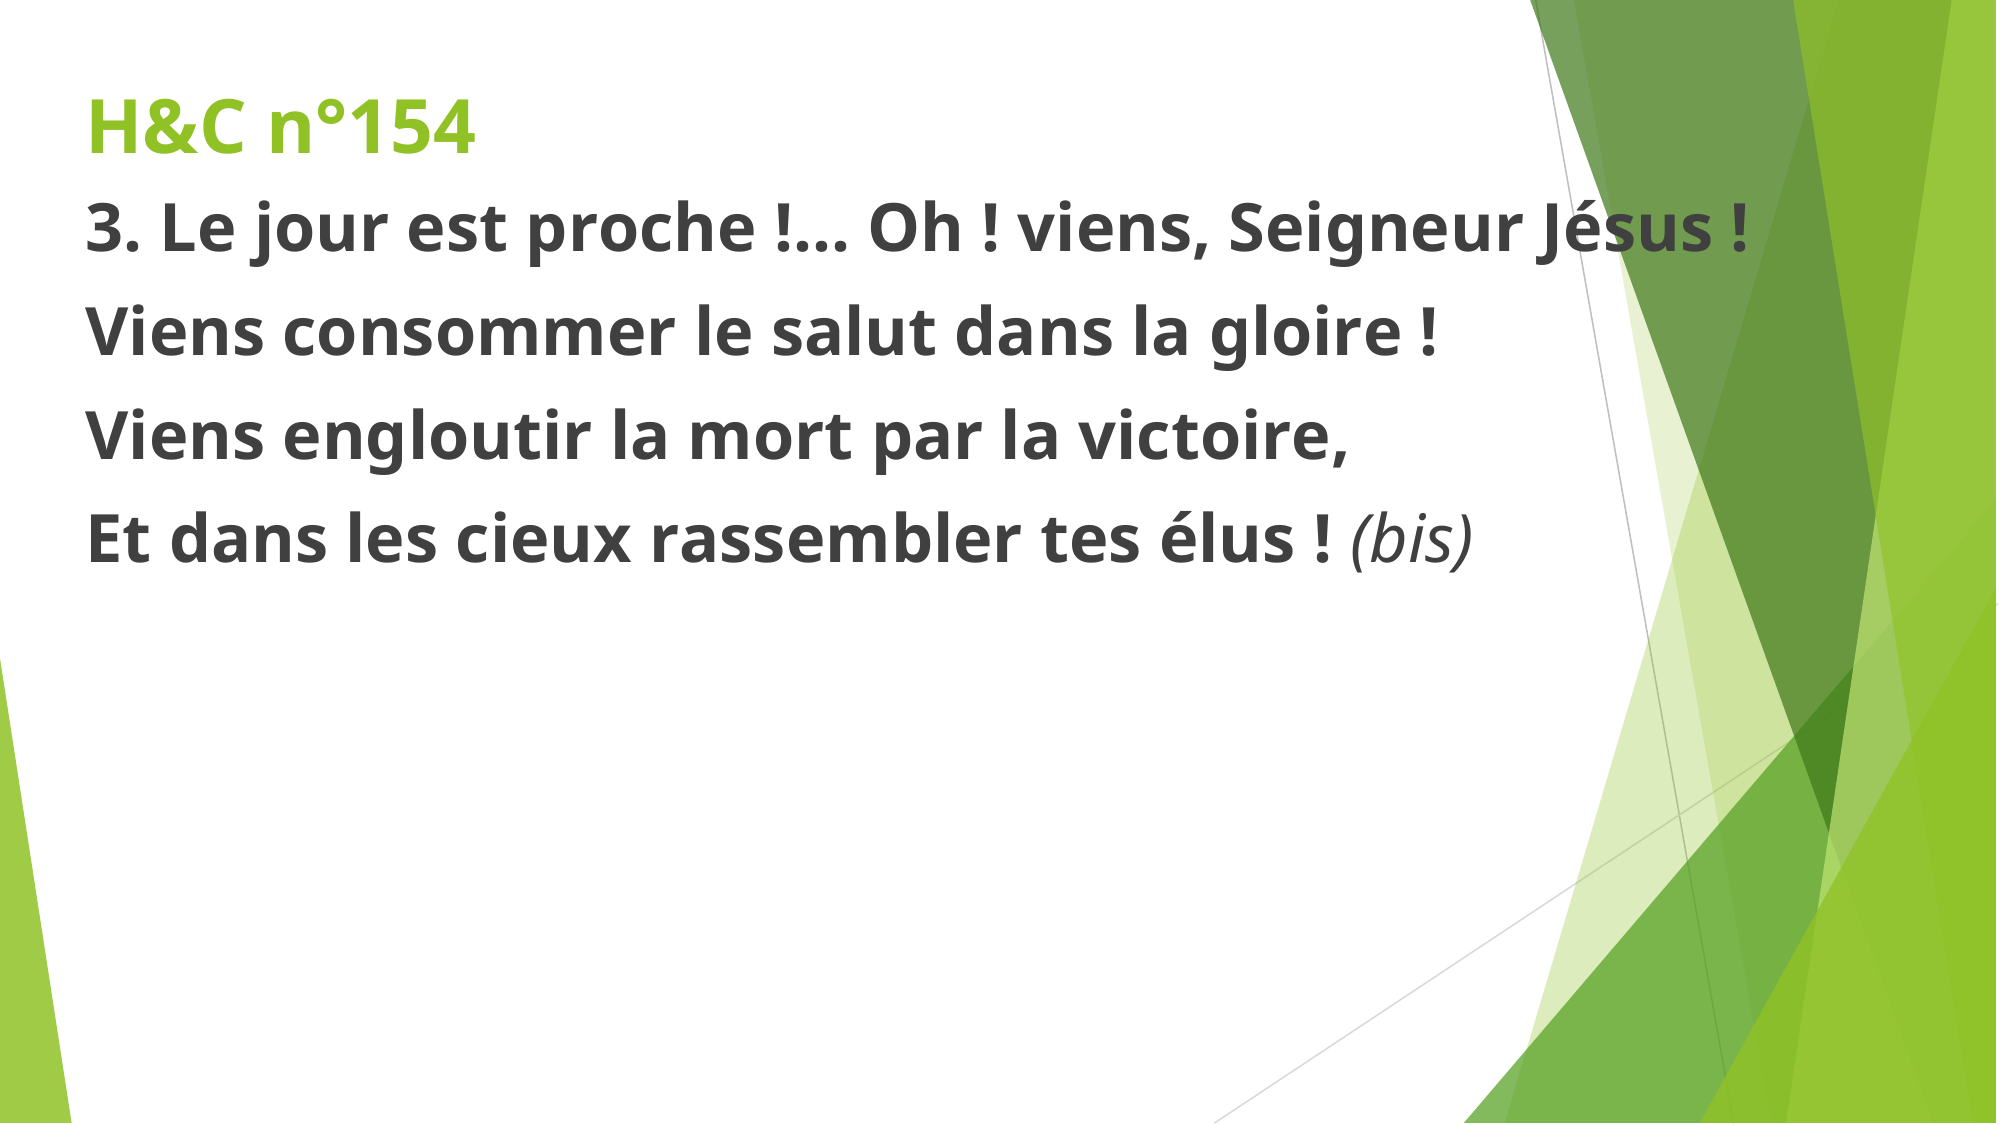

H&C n°154
3. Le jour est proche !... Oh ! viens, Seigneur Jésus !
Viens consommer le salut dans la gloire !
Viens engloutir la mort par la victoire,
Et dans les cieux rassembler tes élus ! (bis)